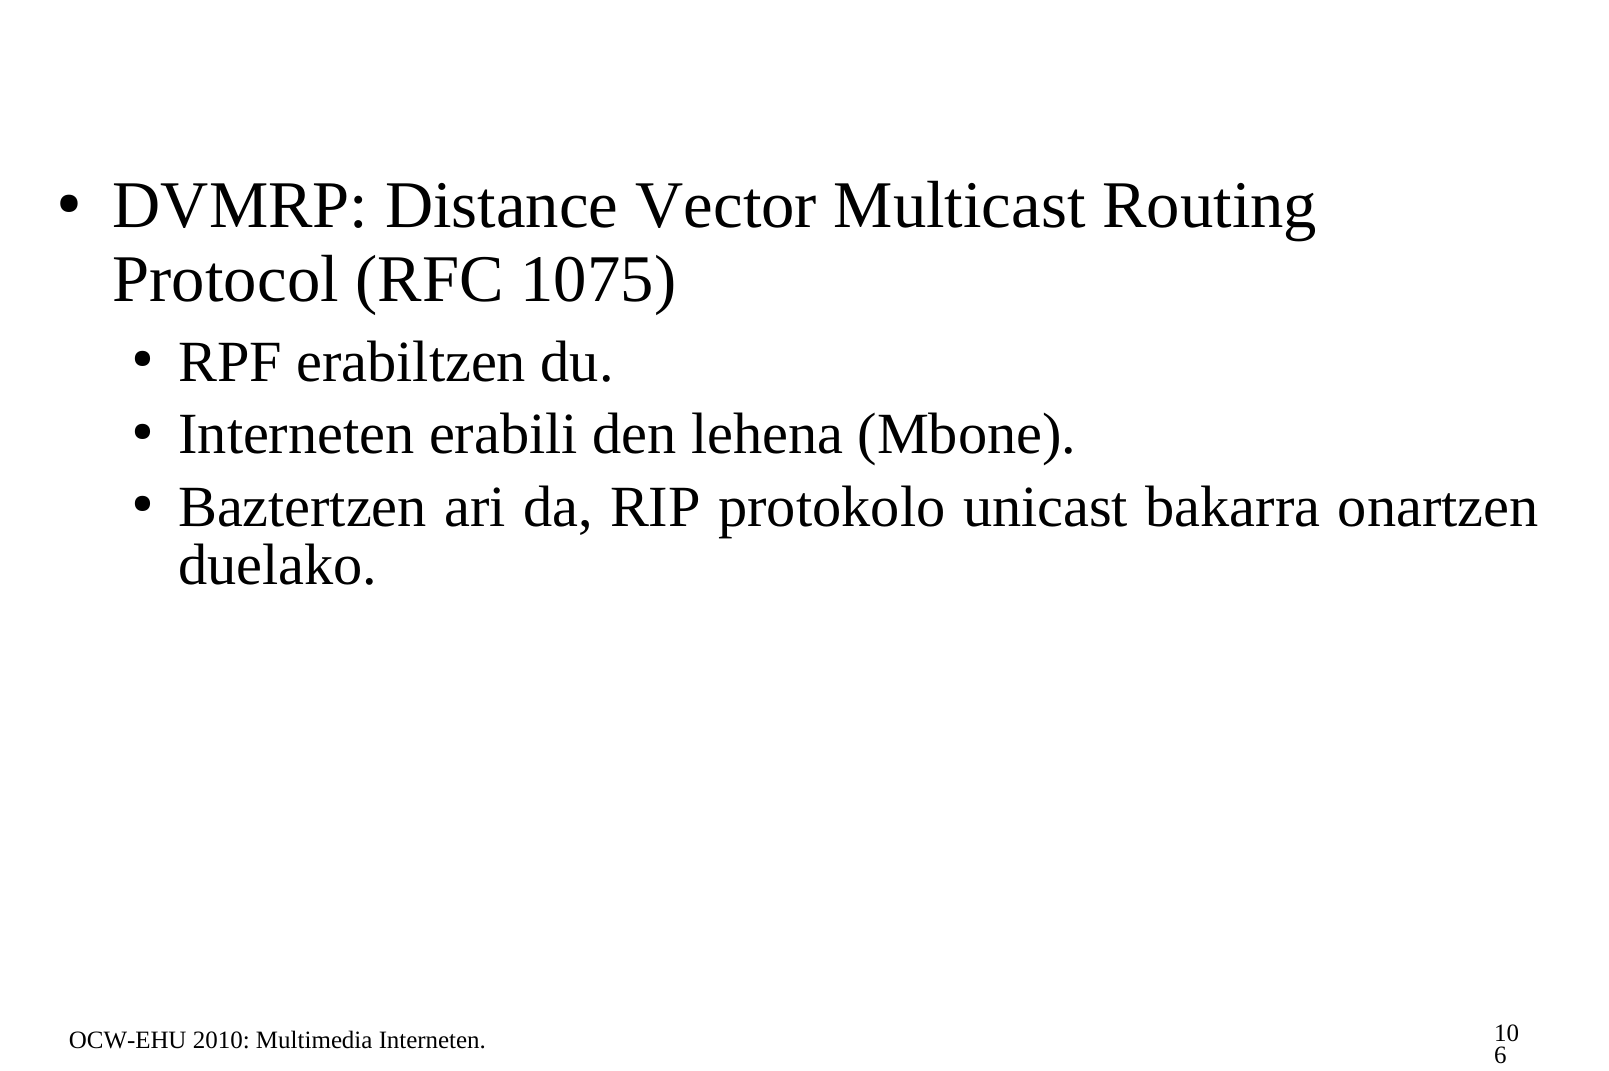

# DVMRP: Distance Vector Multicast Routing Protocol (RFC 1075)
RPF erabiltzen du.
Interneten erabili den lehena (Mbone).
Baztertzen ari da, RIP protokolo unicast bakarra onartzen duelako.
106